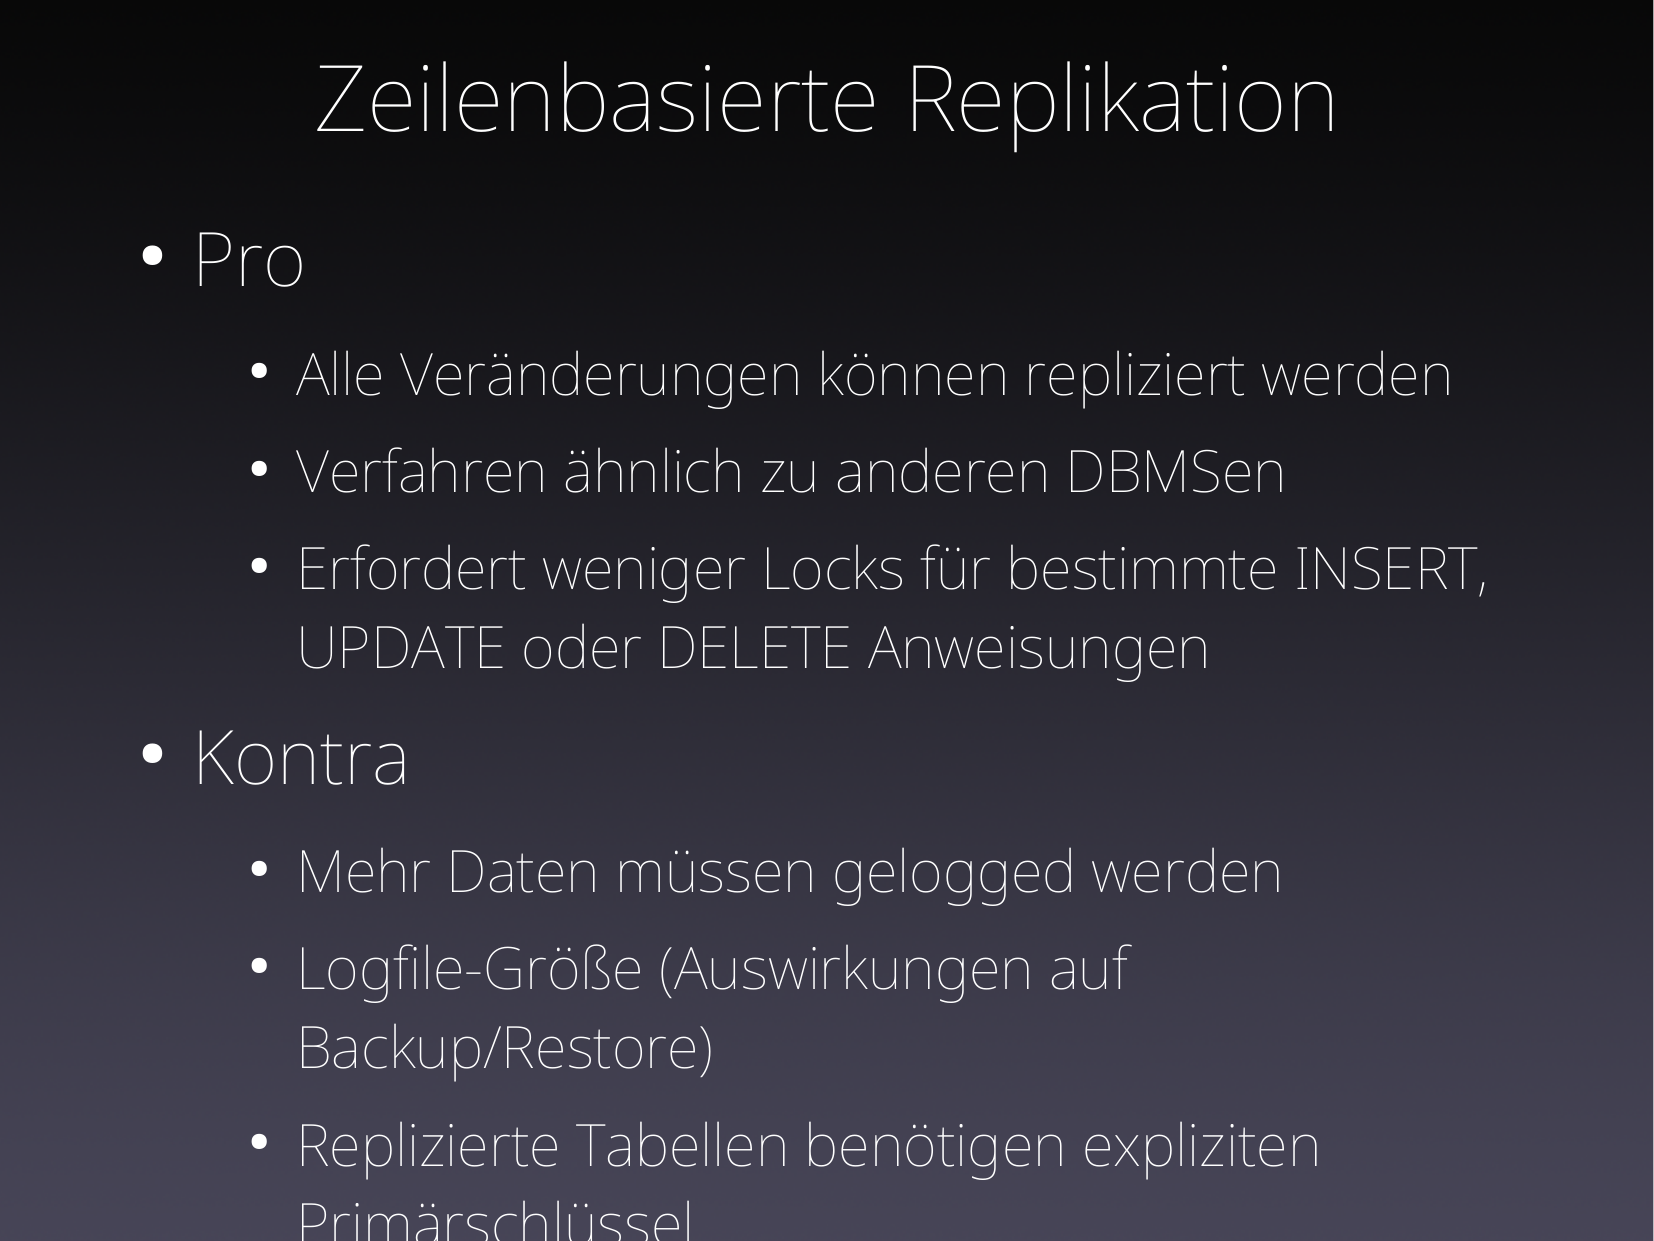

# Zeilenbasierte Replikation
Pro
Alle Veränderungen können repliziert werden
Verfahren ähnlich zu anderen DBMSen
Erfordert weniger Locks für bestimmte INSERT, UPDATE oder DELETE Anweisungen
Kontra
Mehr Daten müssen gelogged werden
Logfile-Größe (Auswirkungen auf Backup/Restore)
Replizierte Tabellen benötigen expliziten Primärschlüssel
Mögliche Ergebnis-Differenzen bei Bulk-INSERTs